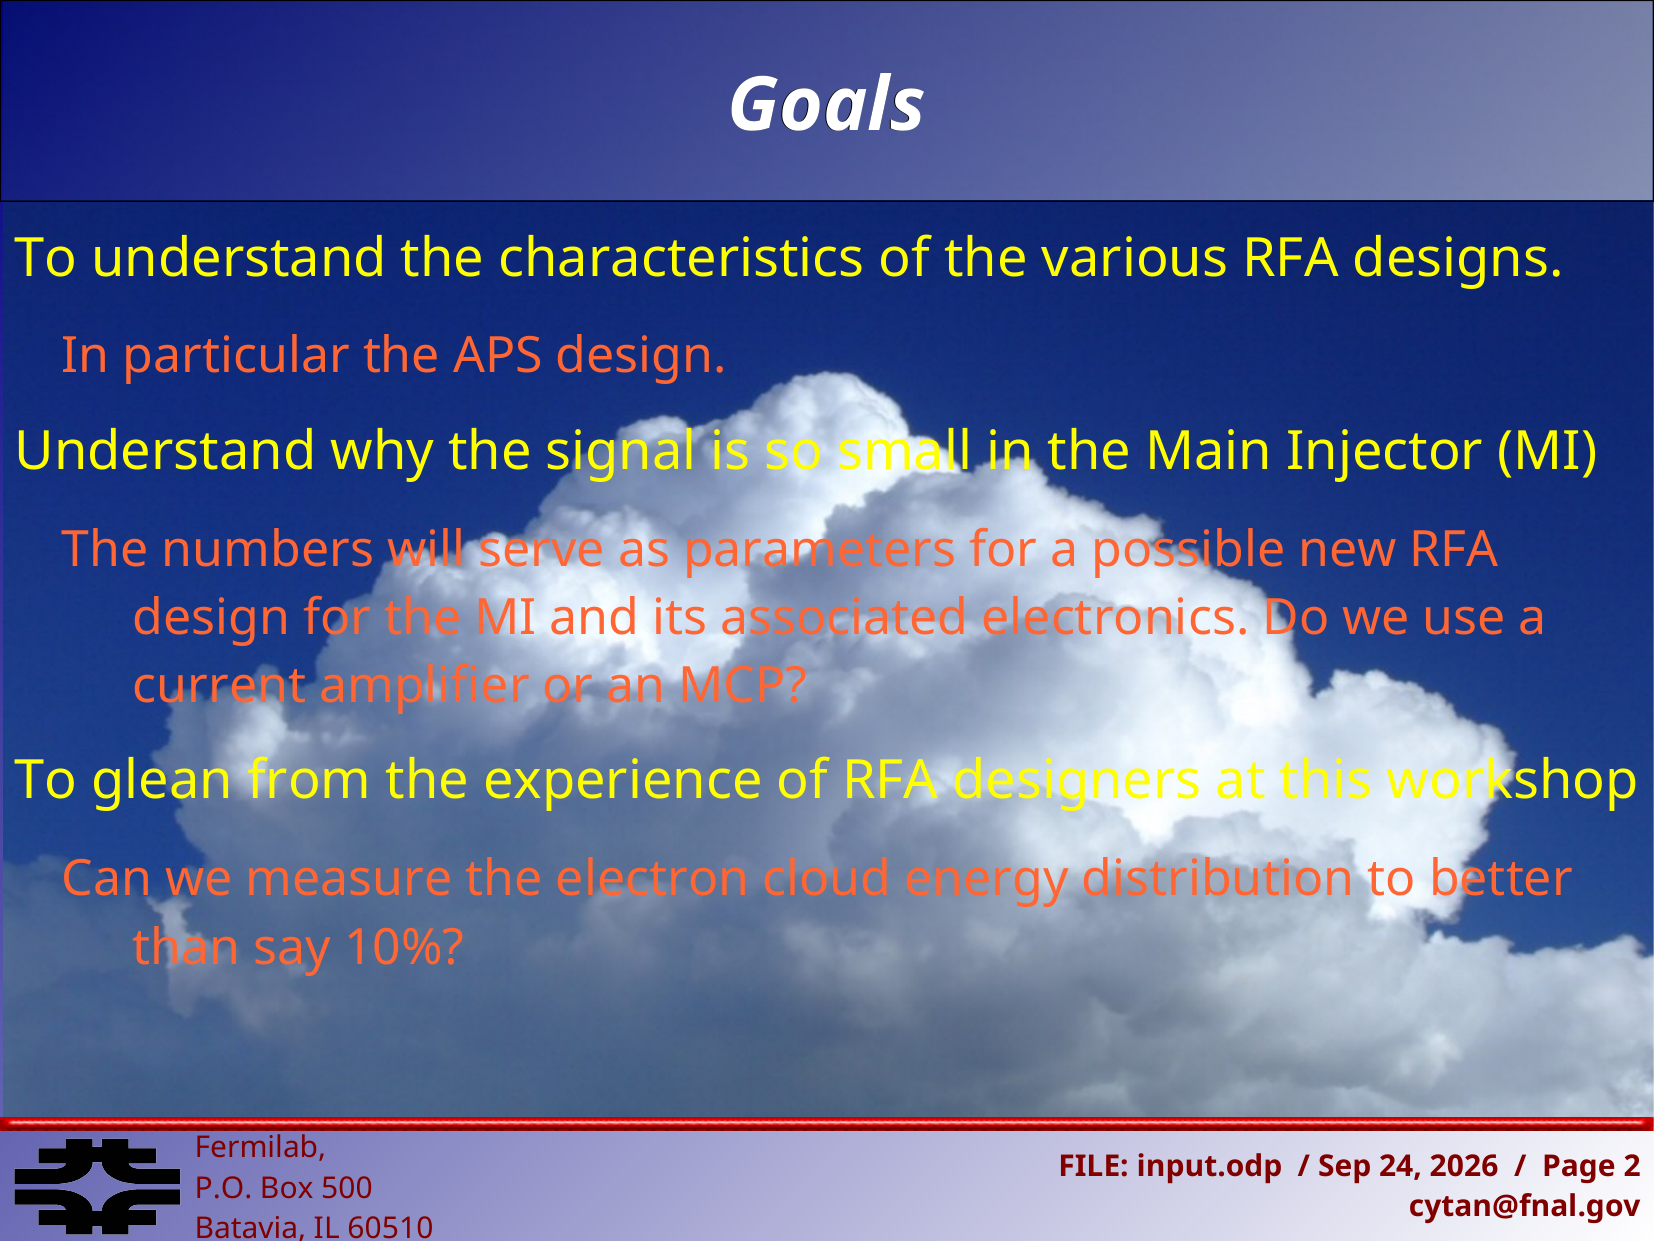

# Goals
To understand the characteristics of the various RFA designs.
In particular the APS design.
Understand why the signal is so small in the Main Injector (MI)
The numbers will serve as parameters for a possible new RFA design for the MI and its associated electronics. Do we use a current amplifier or an MCP?
To glean from the experience of RFA designers at this workshop
Can we measure the electron cloud energy distribution to better than say 10%?